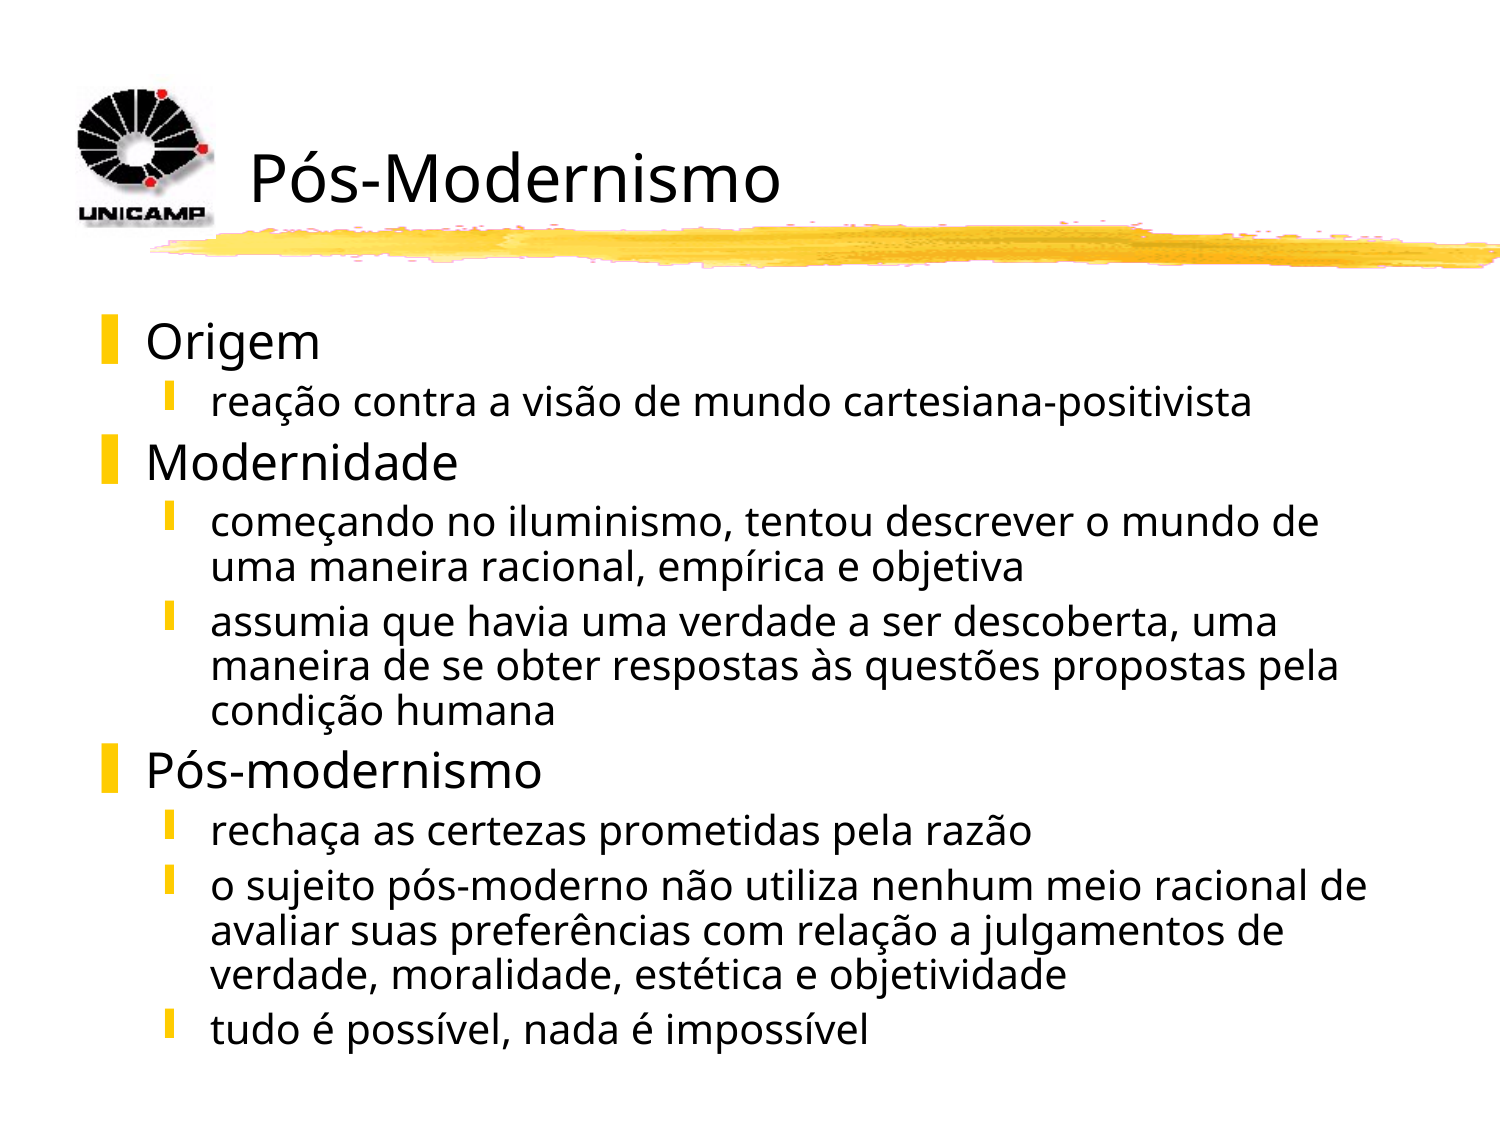

# Pós-Modernismo
Origem
reação contra a visão de mundo cartesiana-positivista
Modernidade
começando no iluminismo, tentou descrever o mundo de uma maneira racional, empírica e objetiva
assumia que havia uma verdade a ser descoberta, uma maneira de se obter respostas às questões propostas pela condição humana
Pós-modernismo
rechaça as certezas prometidas pela razão
o sujeito pós-moderno não utiliza nenhum meio racional de avaliar suas preferências com relação a julgamentos de verdade, moralidade, estética e objetividade
tudo é possível, nada é impossível